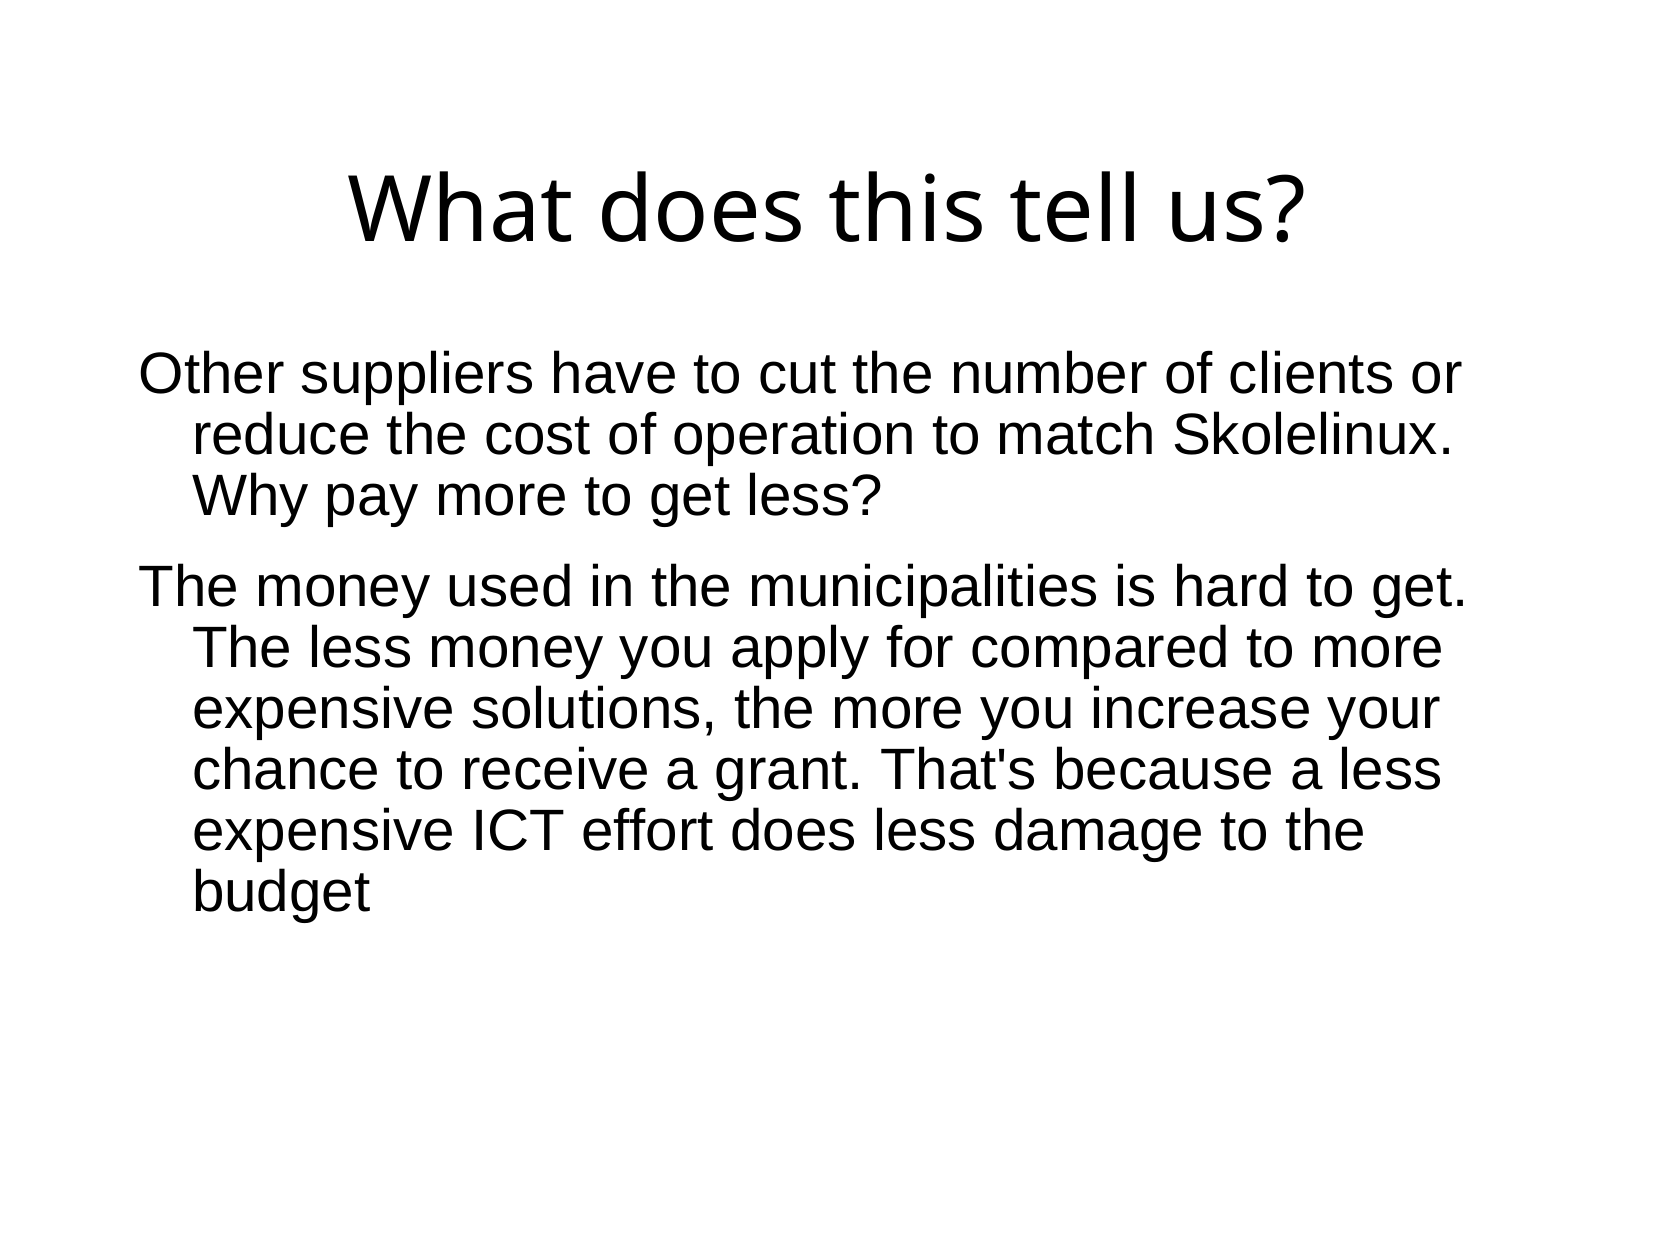

# What does this tell us?
Other suppliers have to cut the number of clients or reduce the cost of operation to match Skolelinux. Why pay more to get less?
The money used in the municipalities is hard to get. The less money you apply for compared to more expensive solutions, the more you increase your chance to receive a grant. That's because a less expensive ICT effort does less damage to the budget